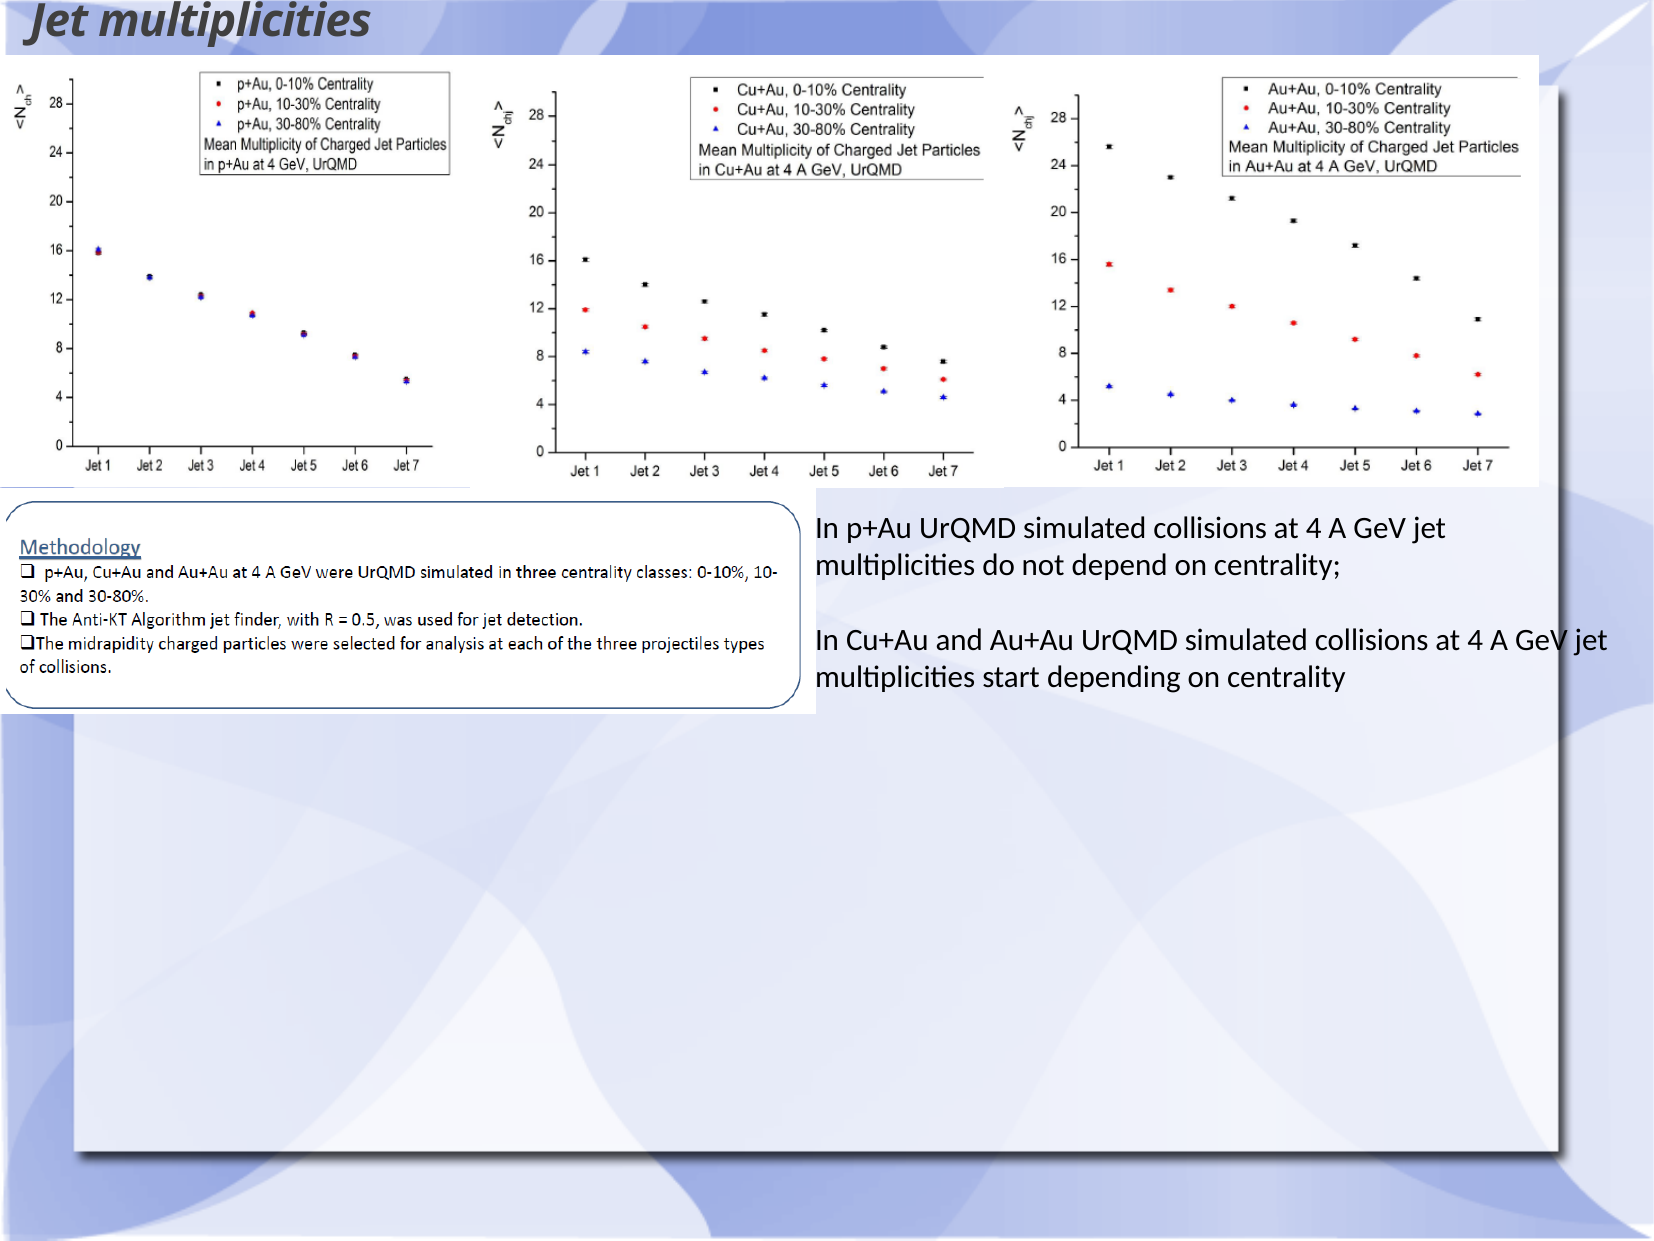

Jet multiplicities
In p+Au UrQMD simulated collisions at 4 A GeV jet multiplicities do not depend on centrality;
In Cu+Au and Au+Au UrQMD simulated collisions at 4 A GeV jet multiplicities start depending on centrality